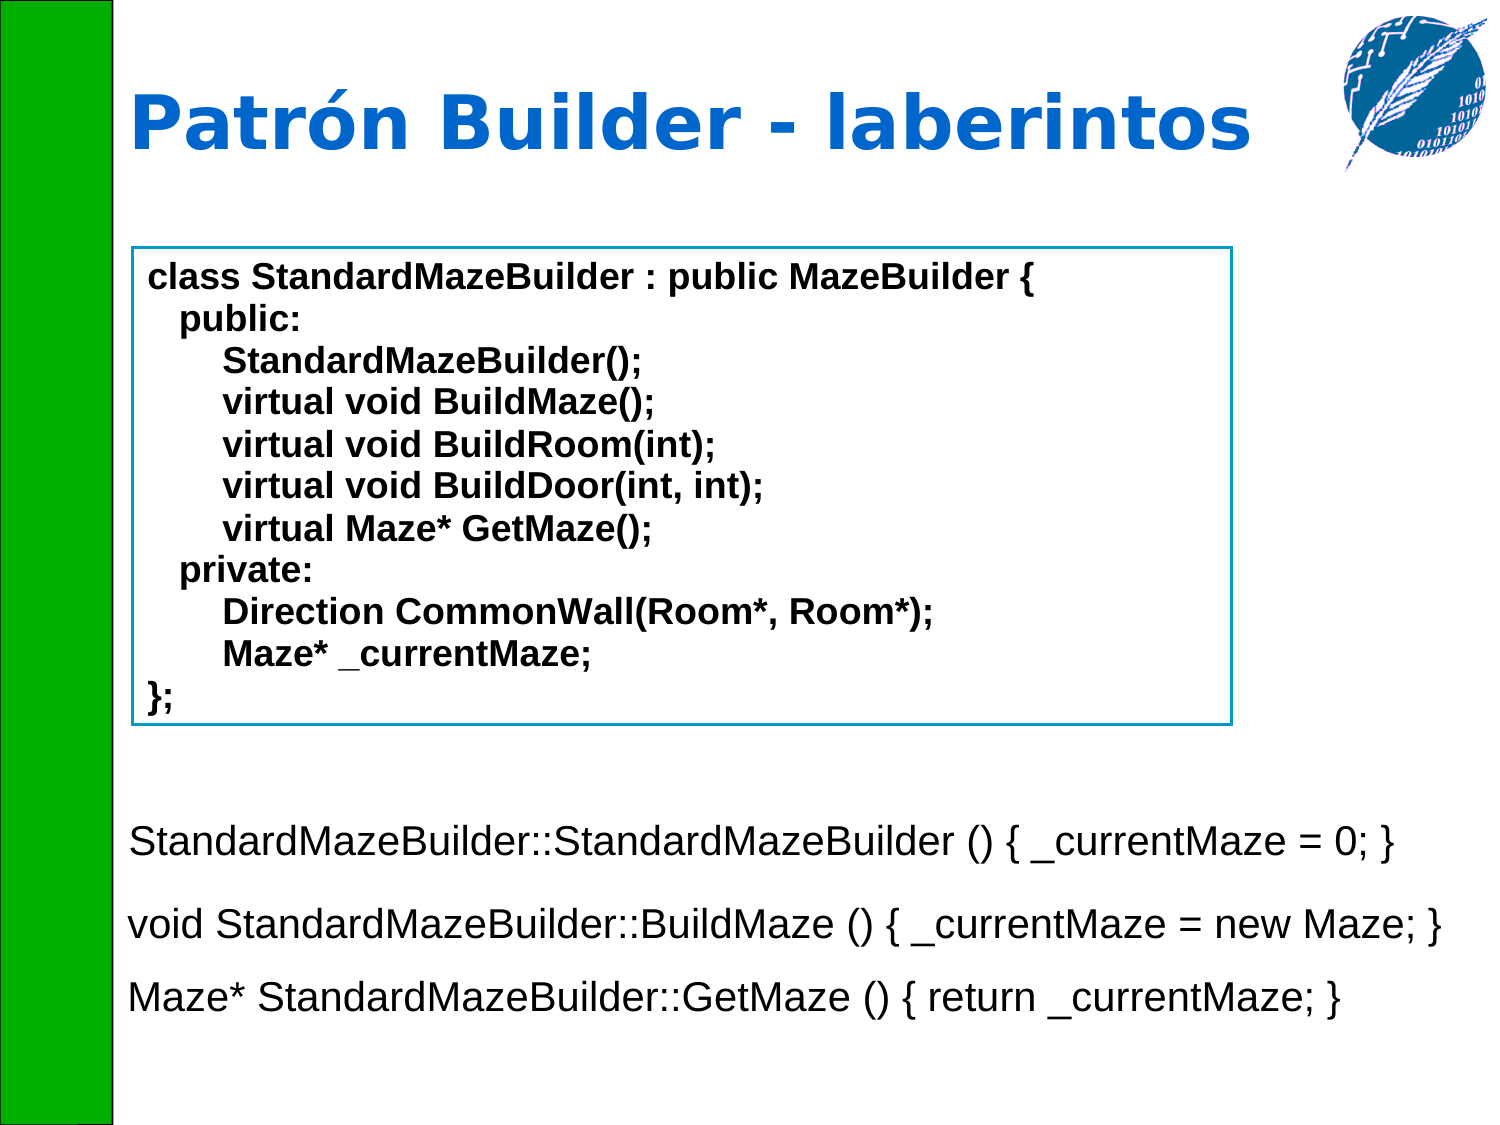

# Patrón Builder - laberintos
class StandardMazeBuilder : public MazeBuilder {
 public:
	StandardMazeBuilder();
	virtual void BuildMaze();
	virtual void BuildRoom(int);
	virtual void BuildDoor(int, int);
	virtual Maze* GetMaze();
 private:
	Direction CommonWall(Room*, Room*);
	Maze* _currentMaze;
};
StandardMazeBuilder::StandardMazeBuilder () { _currentMaze = 0; }
void StandardMazeBuilder::BuildMaze () { _currentMaze = new Maze; }
Maze* StandardMazeBuilder::GetMaze () { return _currentMaze; }